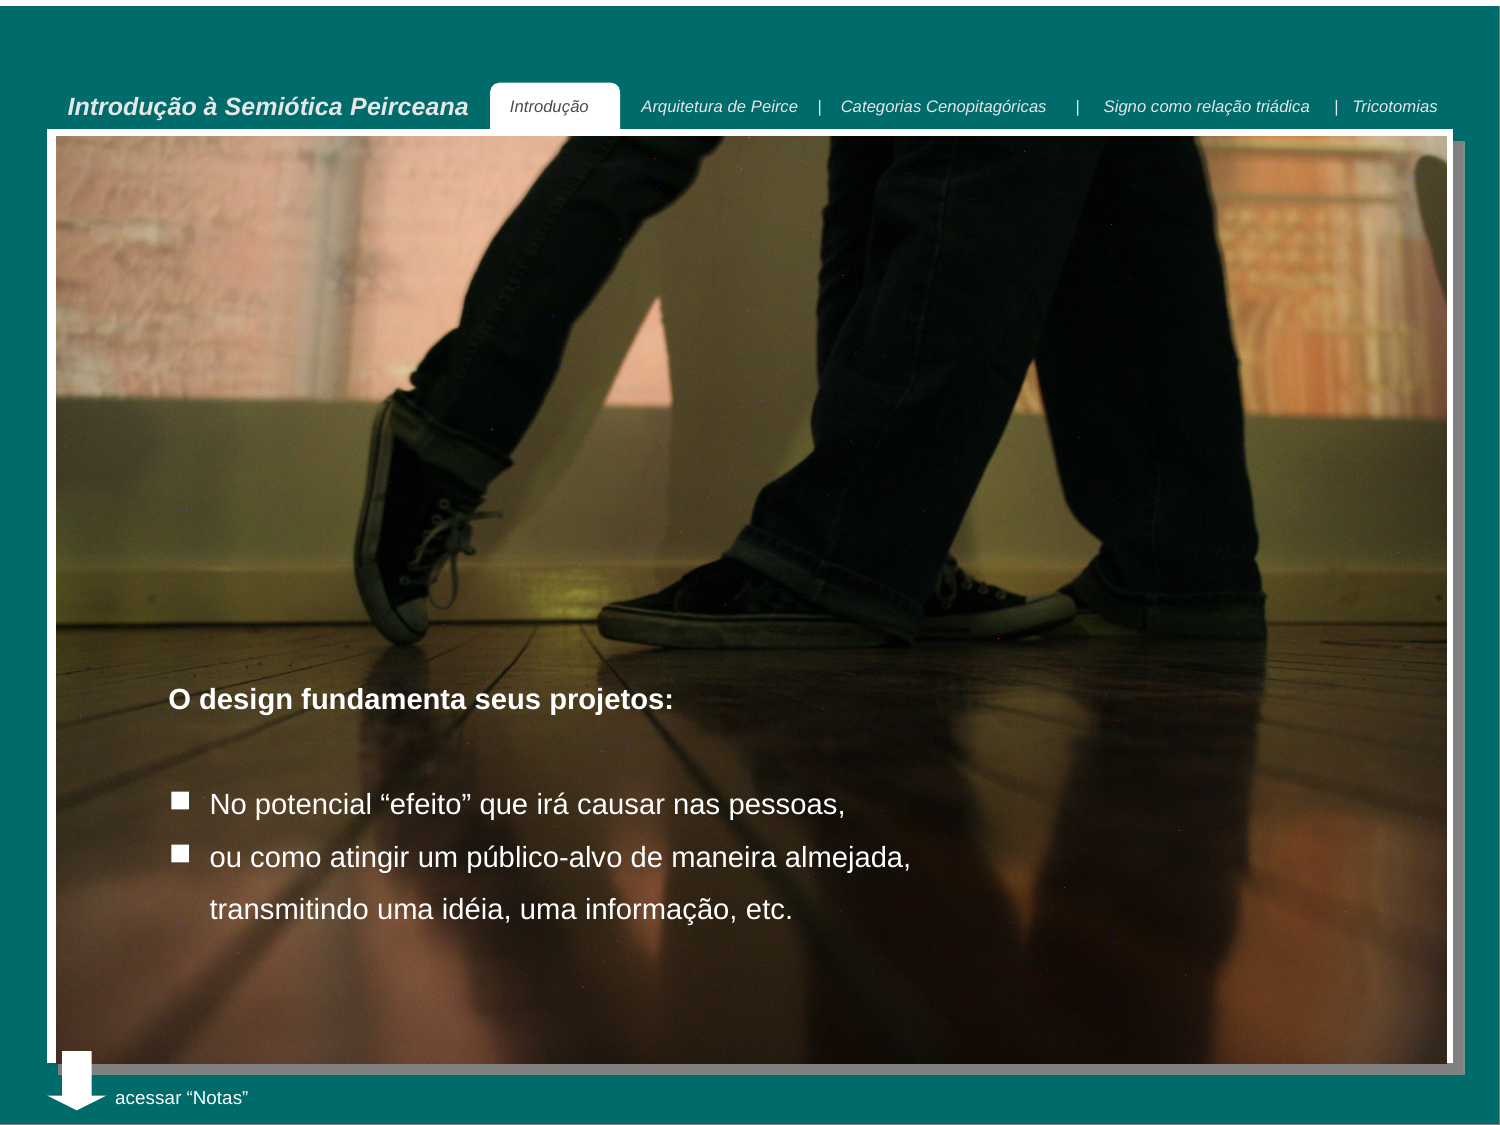

O design fundamenta seus projetos:
 No potencial “efeito” que irá causar nas pessoas,
 ou como atingir um público-alvo de maneira almejada,
 transmitindo uma idéia, uma informação, etc.
acessar “Notas”